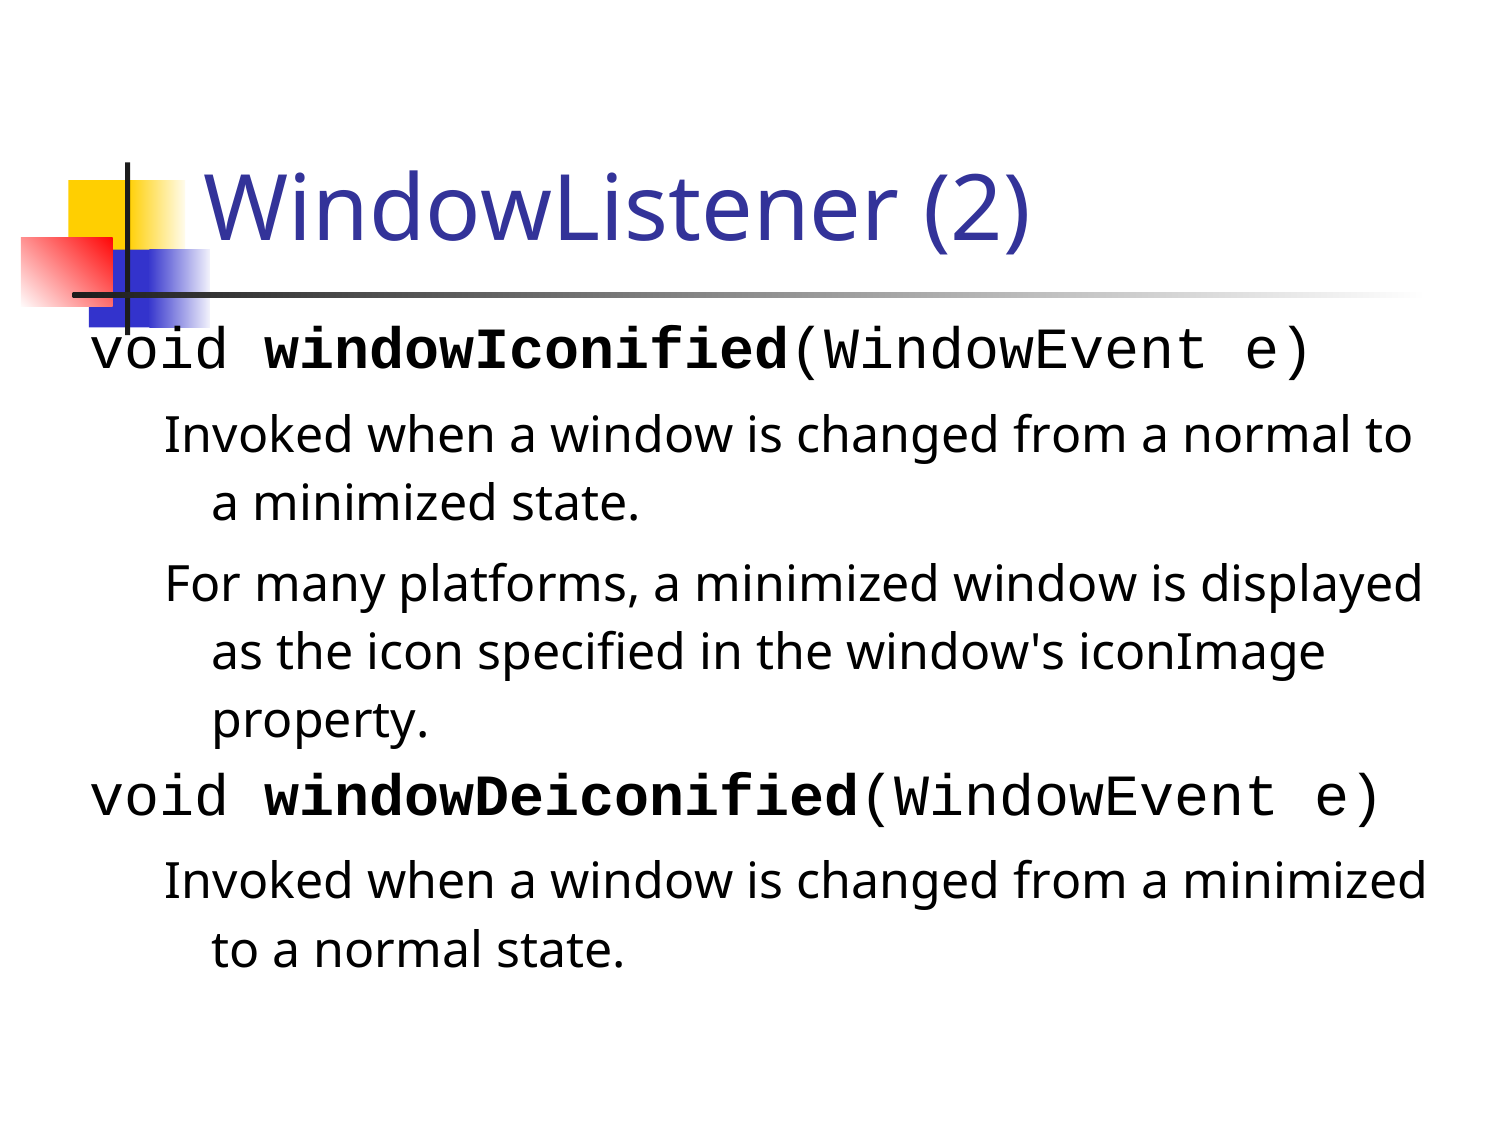

# WindowListener (2)
void windowIconified(WindowEvent e)
Invoked when a window is changed from a normal to a minimized state.
For many platforms, a minimized window is displayed as the icon specified in the window's iconImage property.
void windowDeiconified(WindowEvent e)
Invoked when a window is changed from a minimized to a normal state.